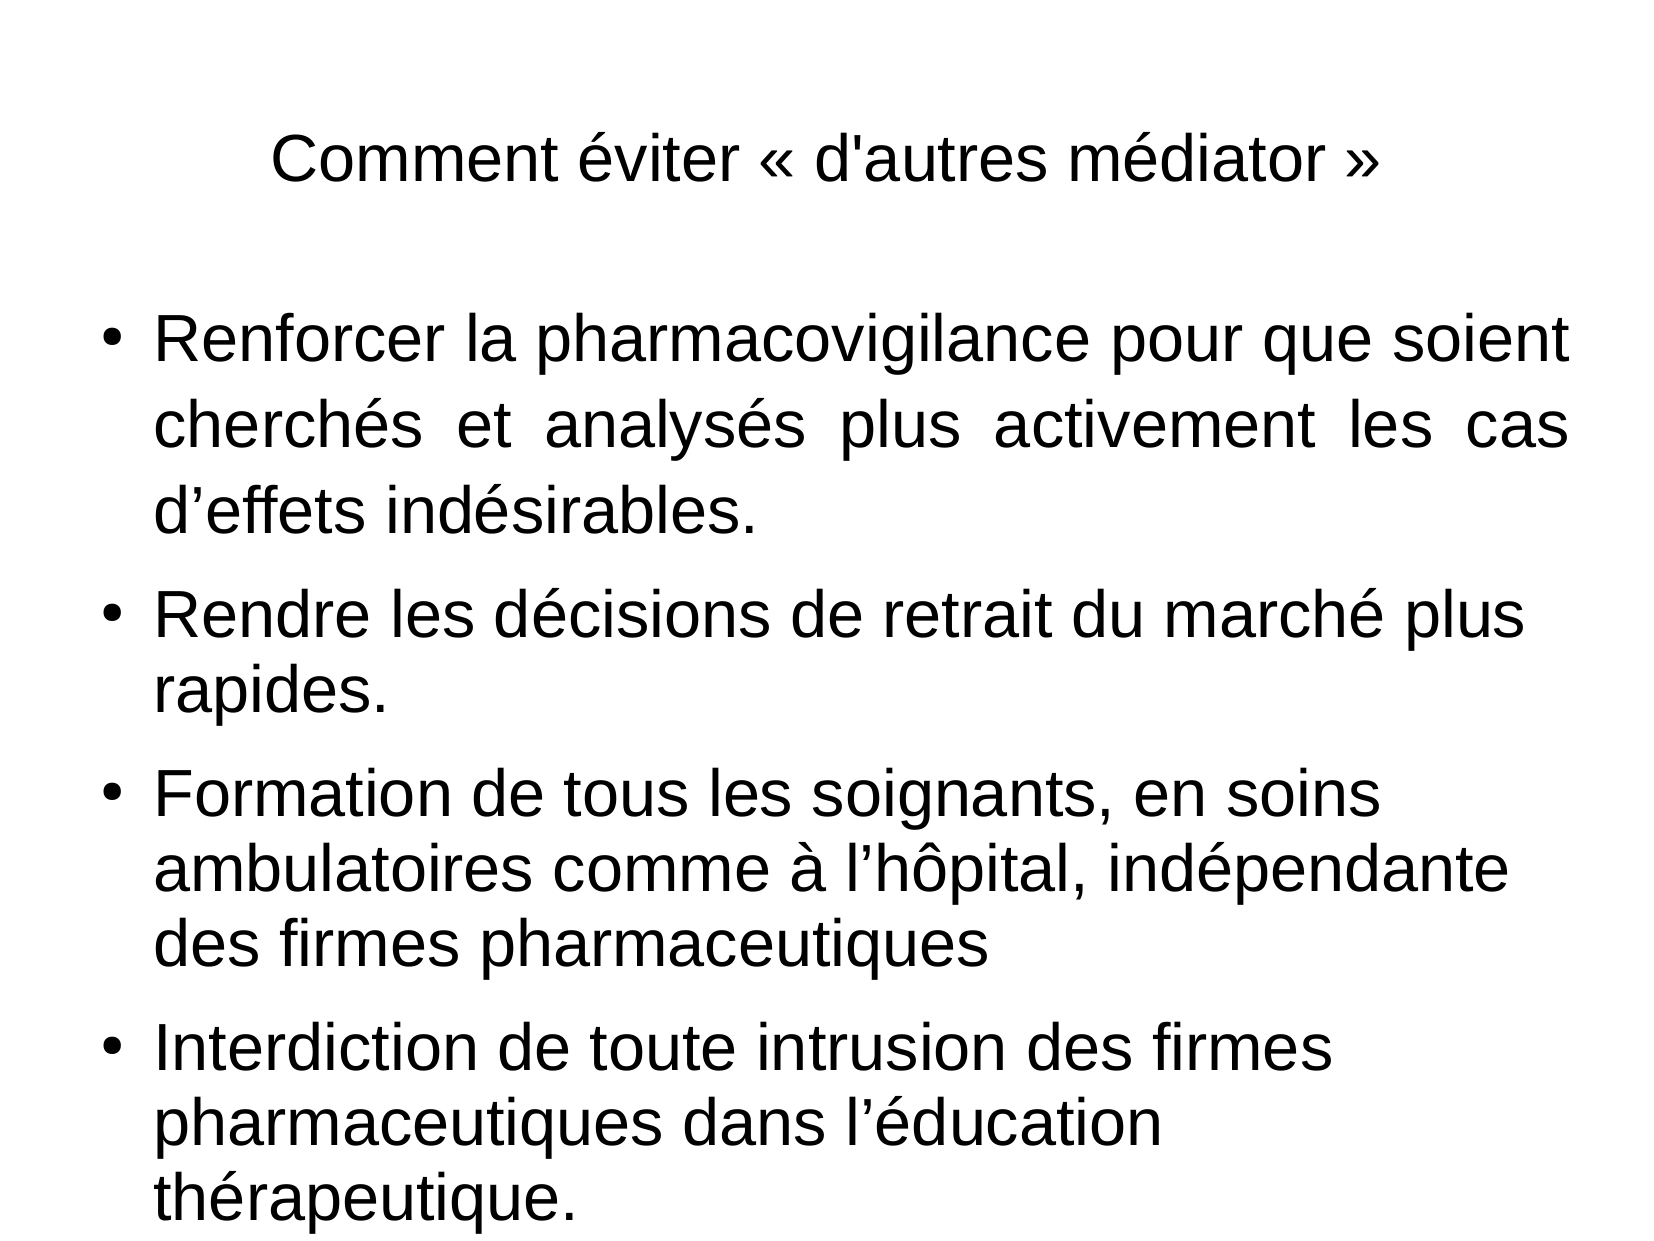

# Comment éviter « d'autres médiator »
Renforcer la pharmacovigilance pour que soient cherchés et analysés plus activement les cas d’effets indésirables.
Rendre les décisions de retrait du marché plus rapides.
Formation de tous les soignants, en soins ambulatoires comme à l’hôpital, indépendante des firmes pharmaceutiques
Interdiction de toute intrusion des firmes pharmaceutiques dans l’éducation thérapeutique.